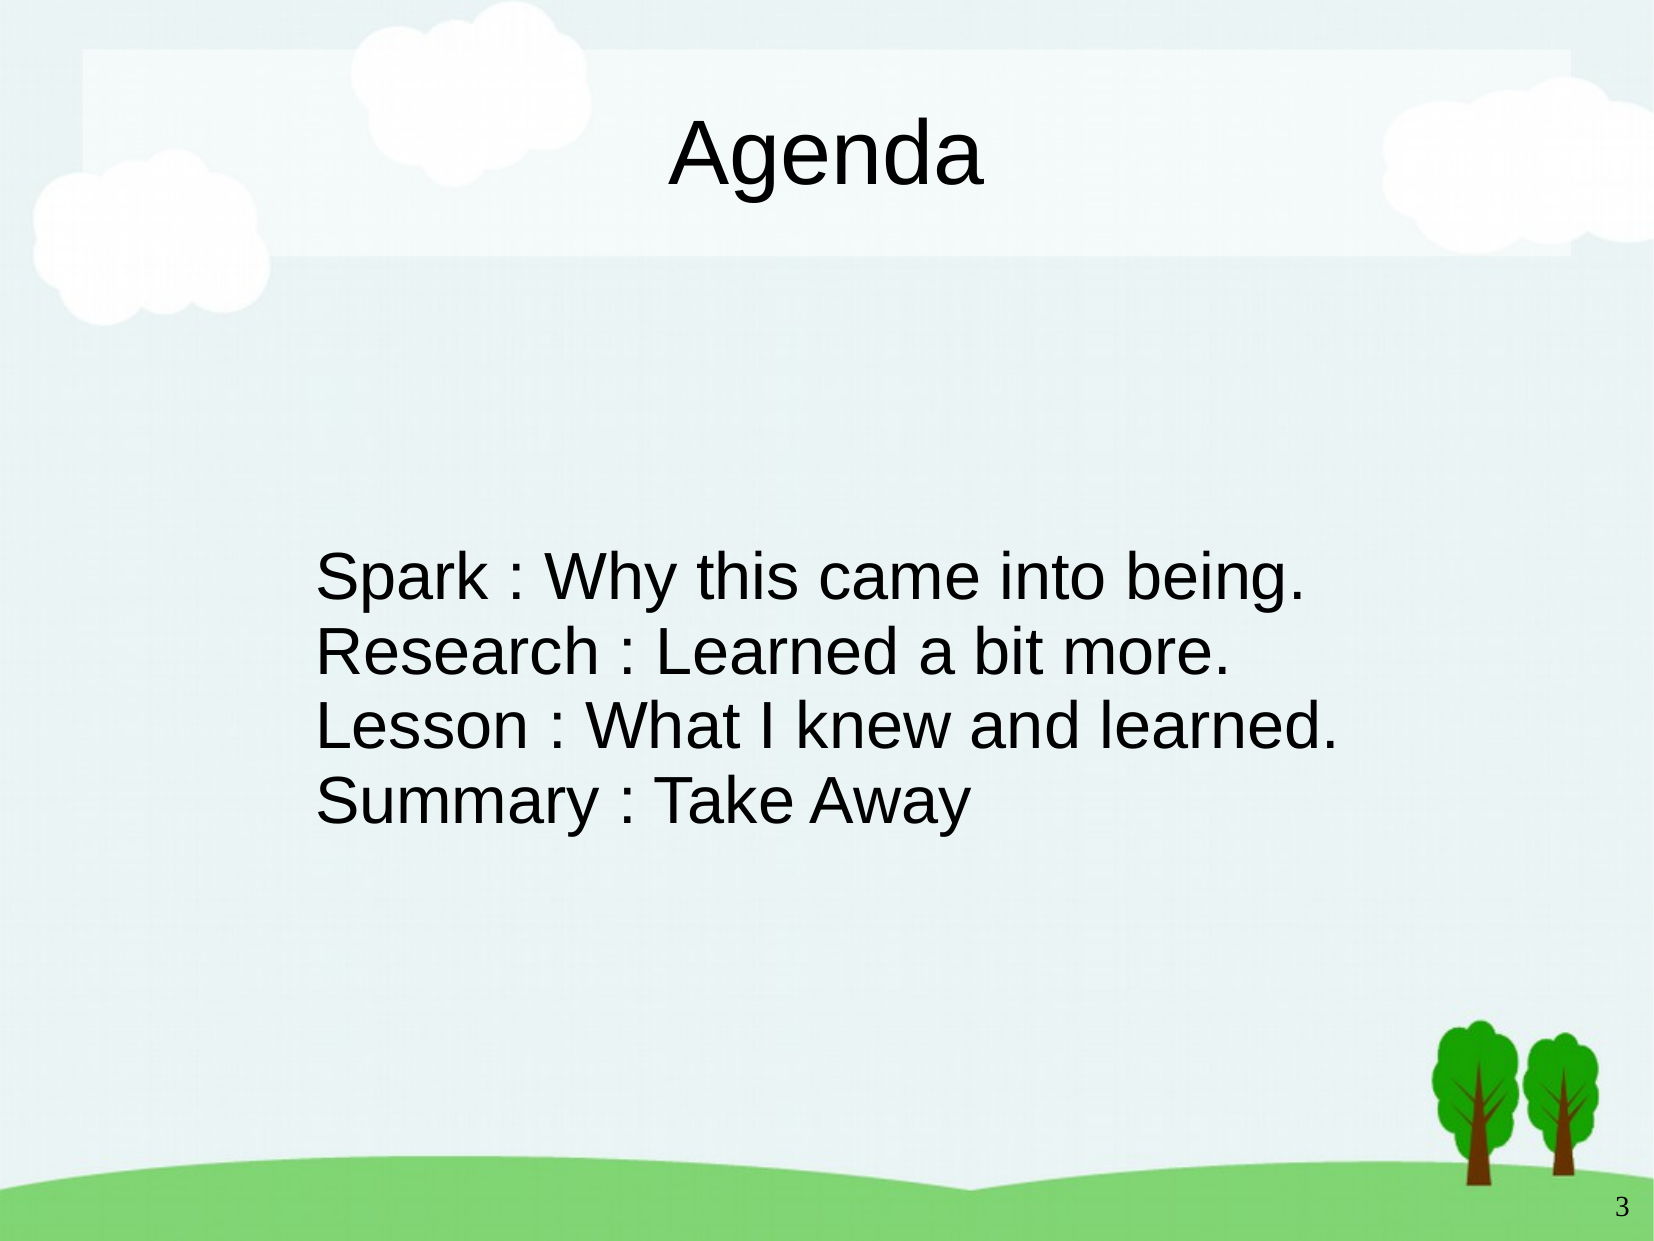

# Agenda
Spark : Why this came into being.
Research : Learned a bit more.
Lesson : What I knew and learned.
Summary : Take Away
3